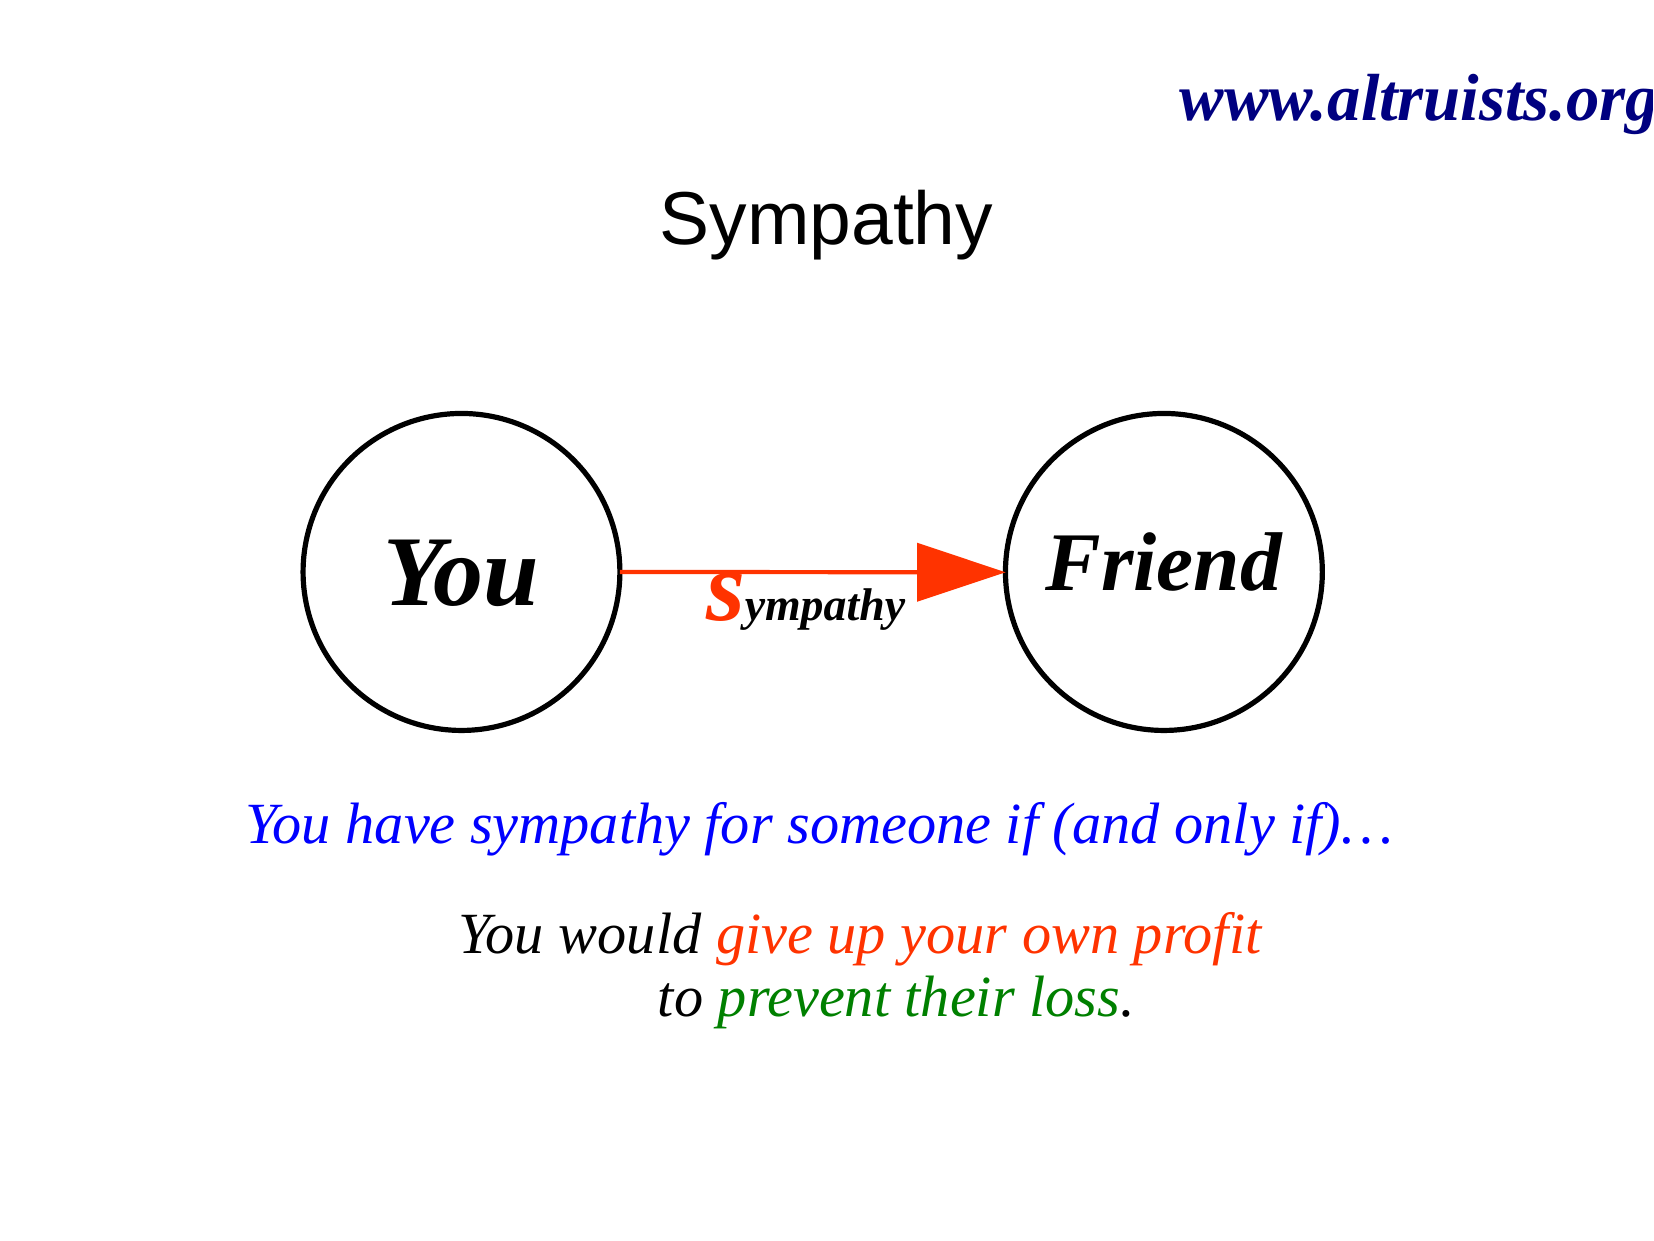

www.altruists.org/355
# Sympathy
You
Friend
sympathy
You have sympathy for someone if (and only if)…
 You would give up your own profit to prevent their loss.